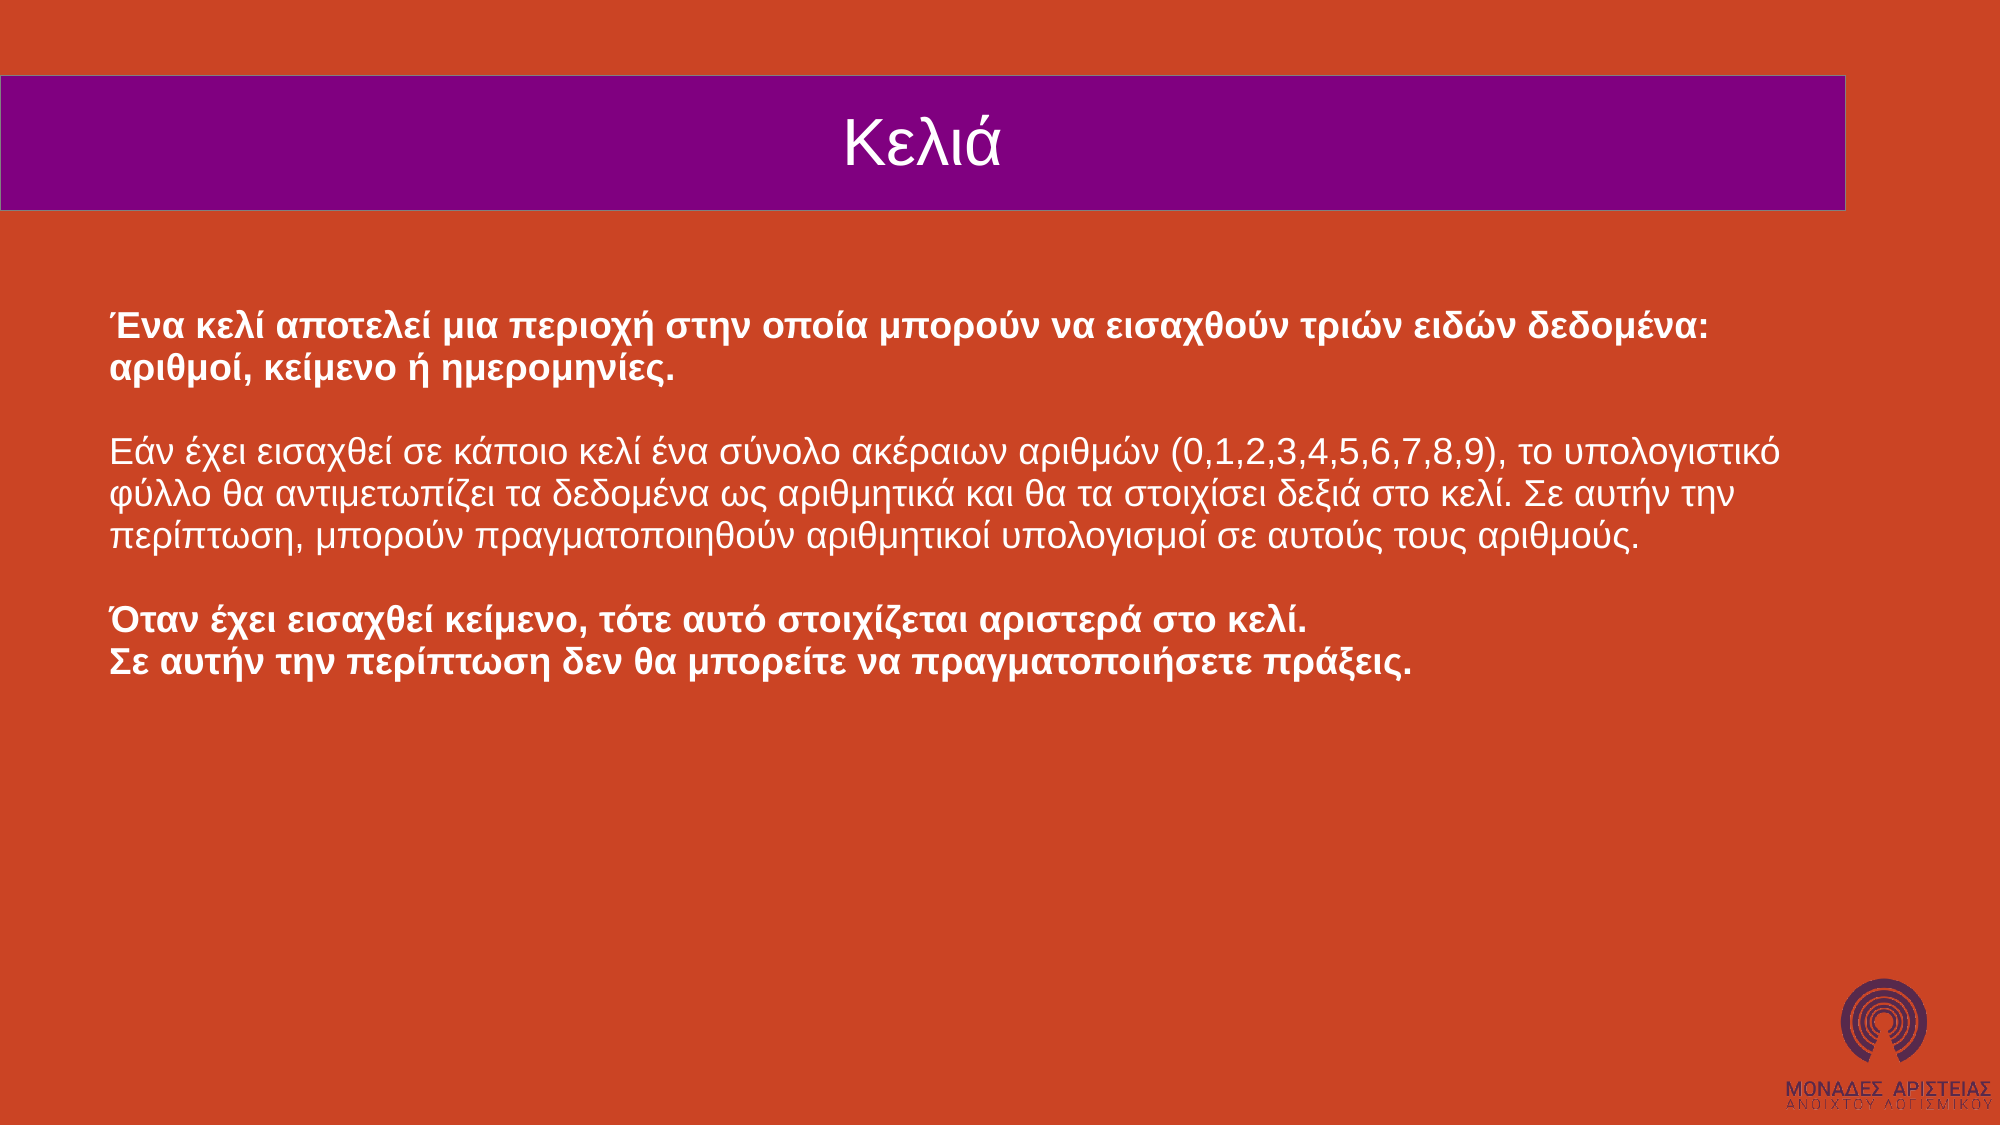

Κελιά
Ένα κελί αποτελεί μια περιοχή στην οποία μπορούν να εισαχθούν τριών ειδών δεδομένα: αριθμοί, κείμενο ή ημερομηνίες.
Εάν έχει εισαχθεί σε κάποιο κελί ένα σύνολο ακέραιων αριθμών (0,1,2,3,4,5,6,7,8,9), το υπολογιστικό φύλλο θα αντιμετωπίζει τα δεδομένα ως αριθμητικά και θα τα στοιχίσει δεξιά στο κελί. Σε αυτήν την περίπτωση, μπορούν πραγματοποιηθούν αριθμητικοί υπολογισμοί σε αυτούς τους αριθμούς.
Όταν έχει εισαχθεί κείμενο, τότε αυτό στοιχίζεται αριστερά στο κελί.
Σε αυτήν την περίπτωση δεν θα μπορείτε να πραγματοποιήσετε πράξεις.